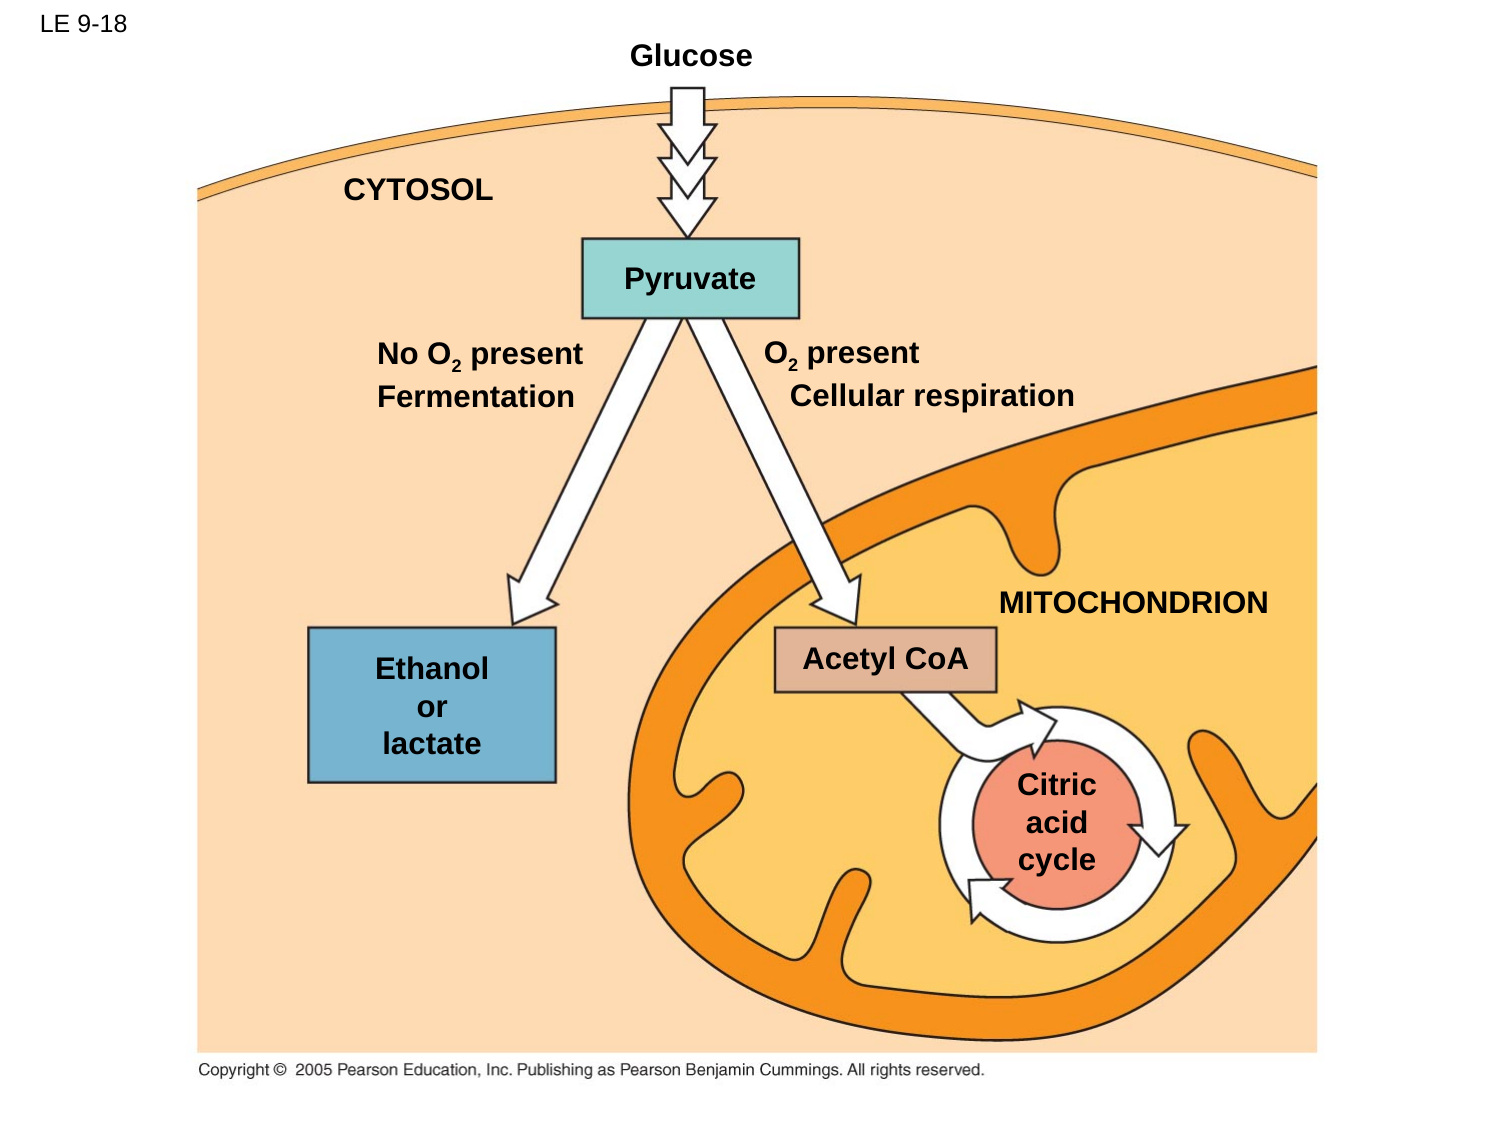

# LE 9-18
Glucose
CYTOSOL
Pyruvate
O2 present
 Cellular respiration
No O2 present
Fermentation
MITOCHONDRION
Acetyl CoA
Ethanol
or
lactate
Citric
acid
cycle